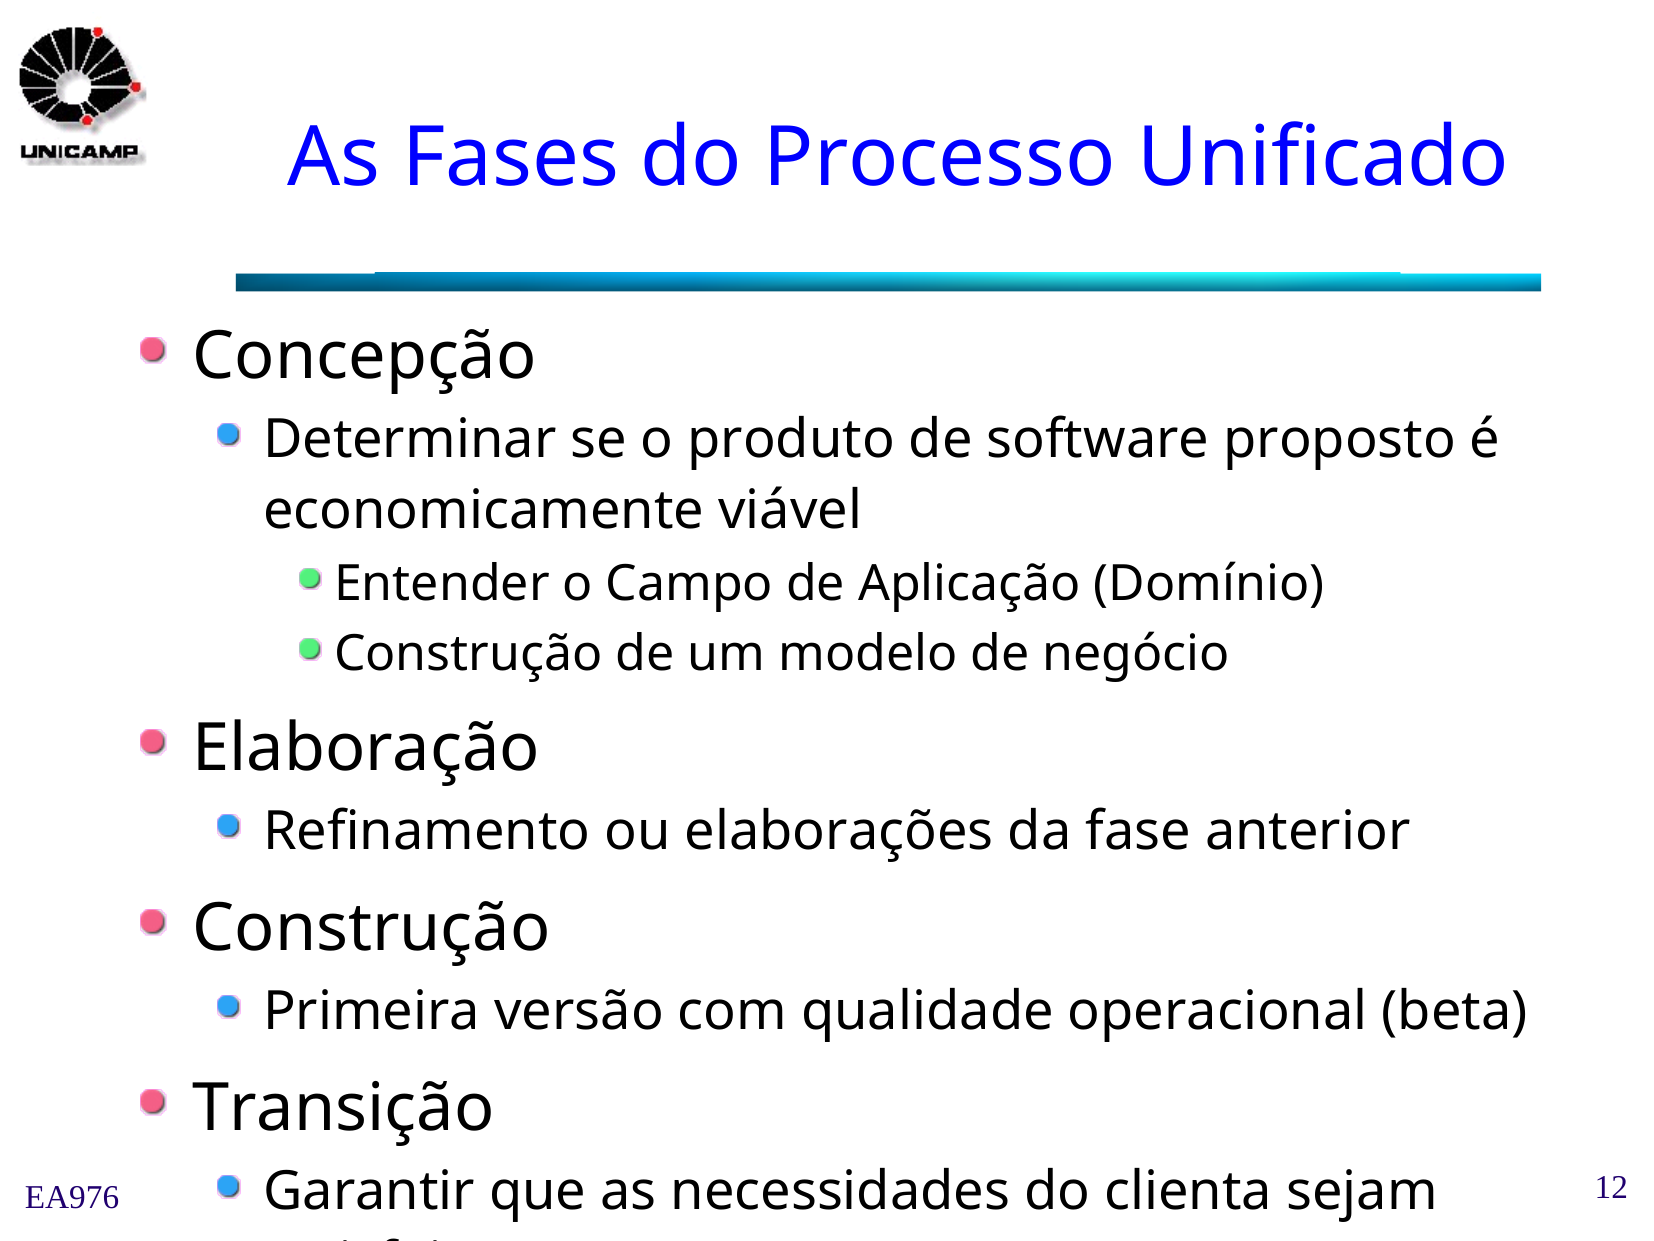

# As Fases do Processo Unificado
Concepção
Determinar se o produto de software proposto é economicamente viável
Entender o Campo de Aplicação (Domínio)
Construção de um modelo de negócio
Elaboração
Refinamento ou elaborações da fase anterior
Construção
Primeira versão com qualidade operacional (beta)
Transição
Garantir que as necessidades do clienta sejam satisfeitas
12